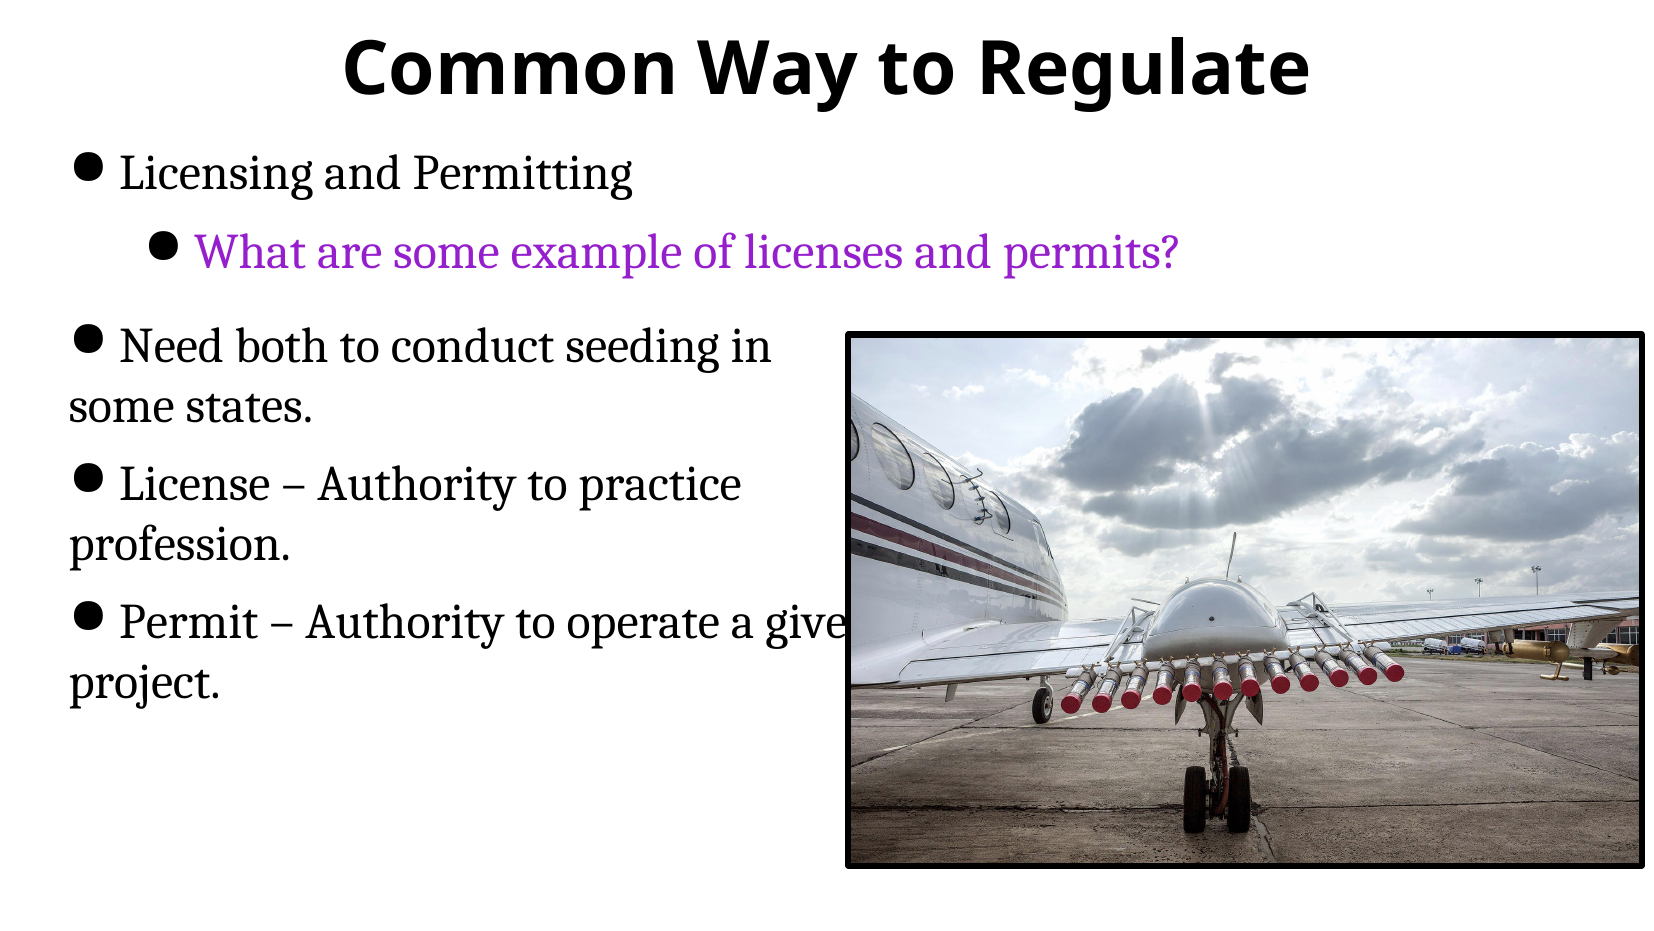

# Common Way to Regulate
 Licensing and Permitting
 What are some example of licenses and permits?
 Need both to conduct seeding in some states.
 License – Authority to practice profession.
 Permit – Authority to operate a given project.